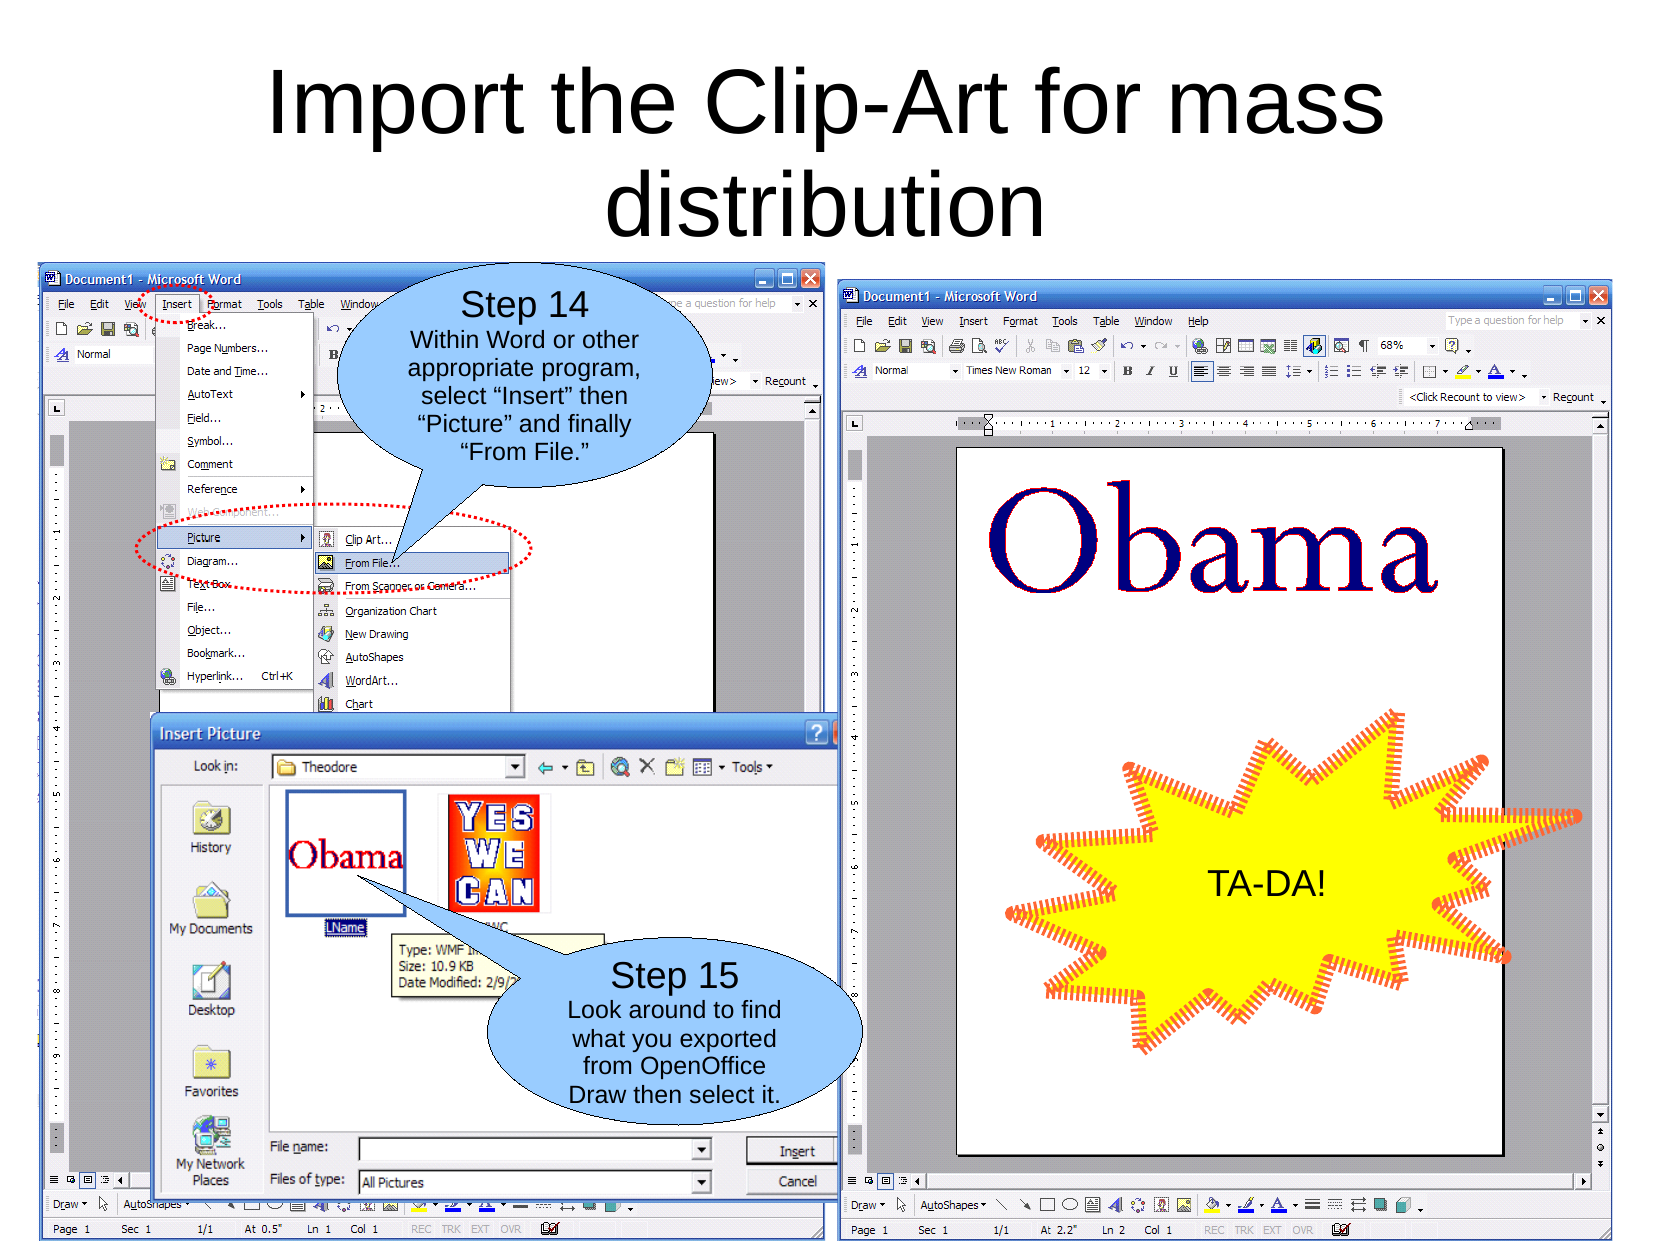

# Import the Clip-Art for mass distribution
Step 14
Within Word or other appropriate program, select “Insert” then “Picture” and finally “From File.”
TA-DA!
Step 15
Look around to find what you exported from OpenOffice Draw then select it.